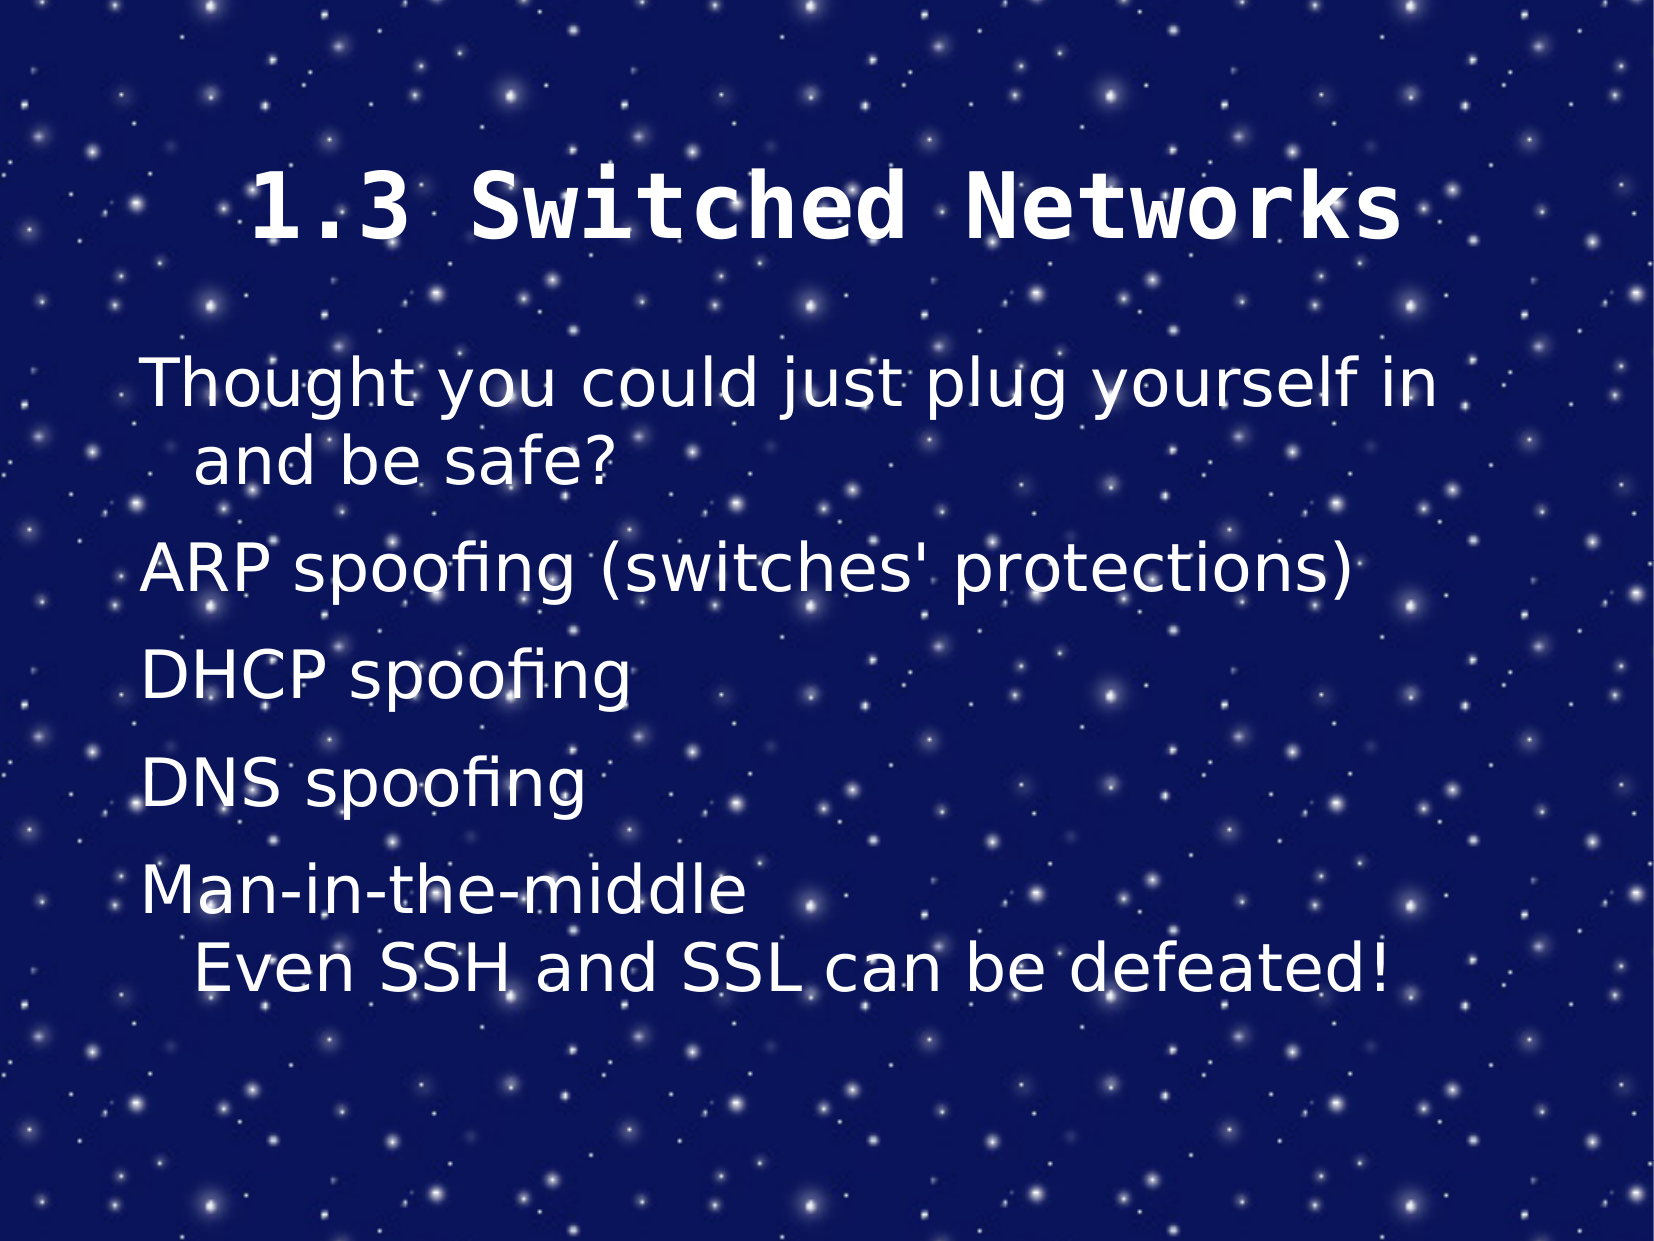

# 1.3 Switched Networks
Thought you could just plug yourself in and be safe?
ARP spoofing (switches' protections)
DHCP spoofing
DNS spoofing
Man-in-the-middle
Even SSH and SSL can be defeated!